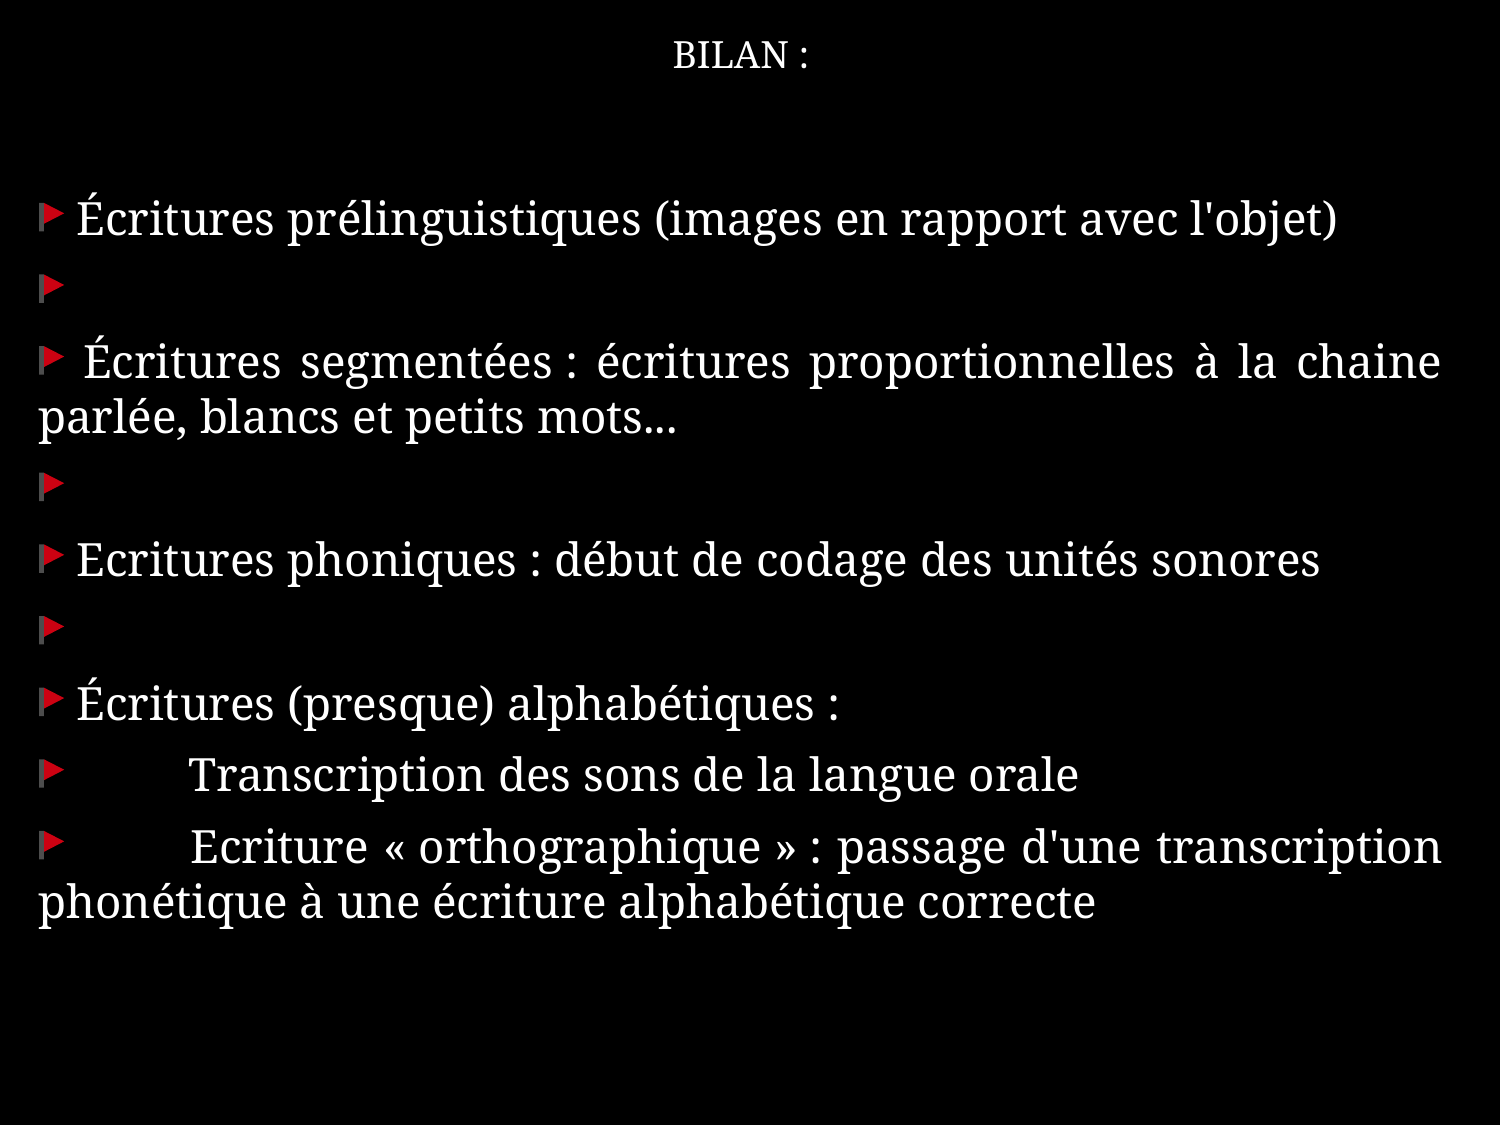

# BILAN :
 Écritures prélinguistiques (images en rapport avec l'objet)
 Écritures segmentées : écritures proportionnelles à la chaine parlée, blancs et petits mots...
 Ecritures phoniques : début de codage des unités sonores
 Écritures (presque) alphabétiques :
 	Transcription des sons de la langue orale
 	Ecriture « orthographique » : passage d'une transcription phonétique à une écriture alphabétique correcte